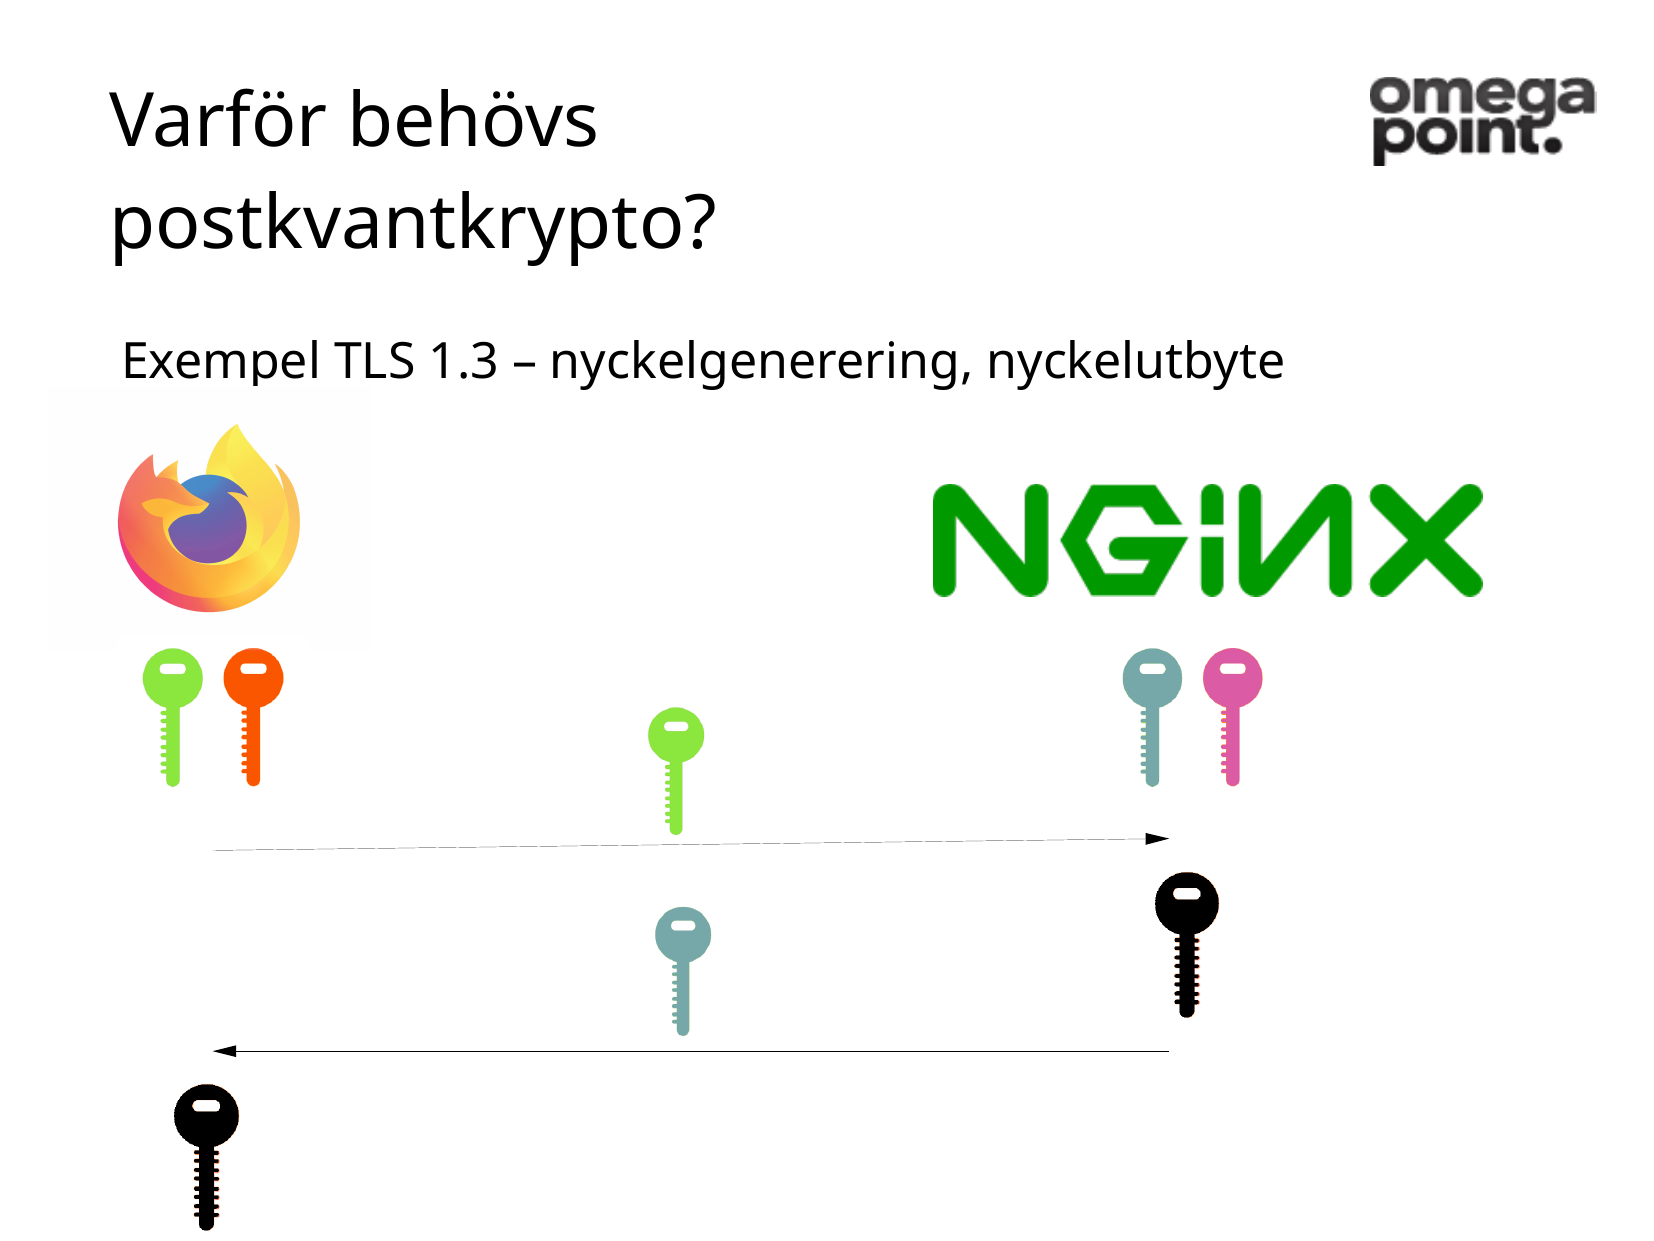

Varför behövs postkvantkrypto?
Exempel TLS 1.3 – nyckelgenerering, nyckelutbyte